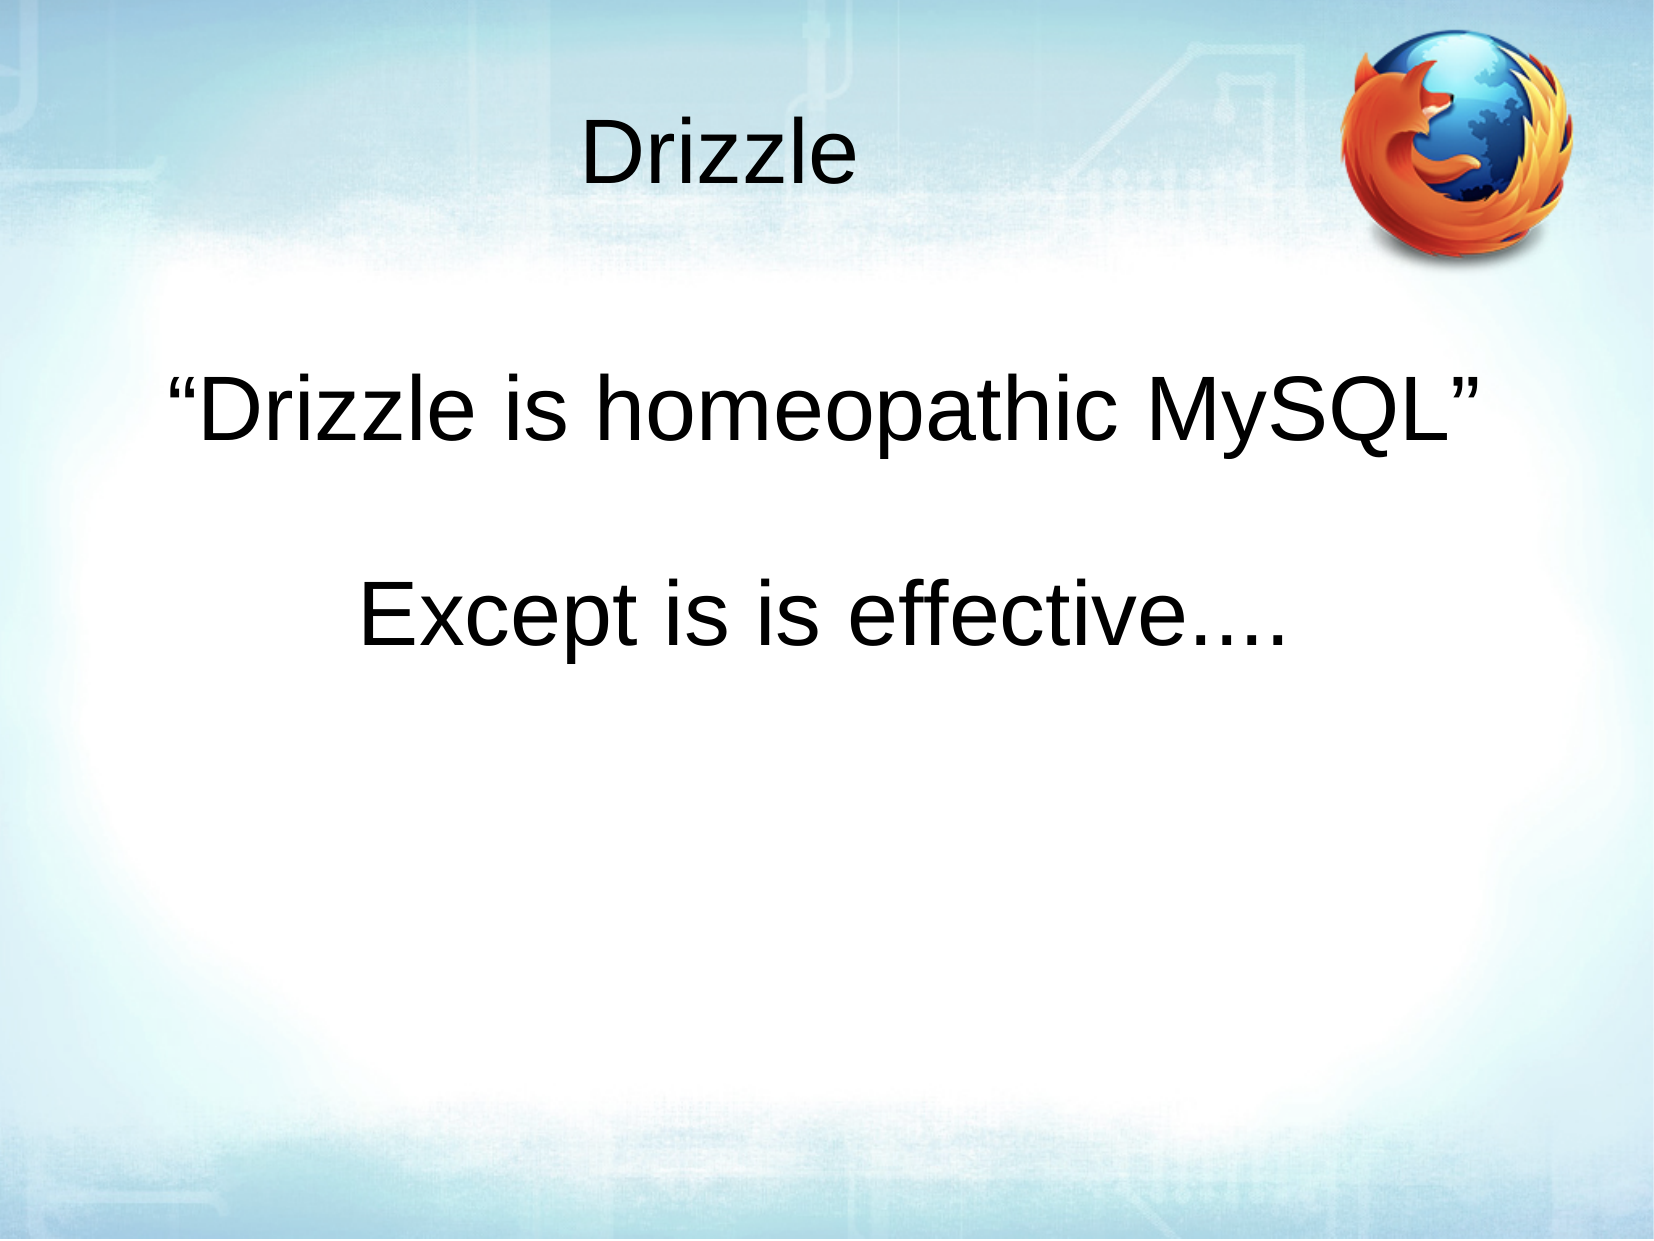

# Drizzle
“Drizzle is homeopathic MySQL”
Except is is effective....